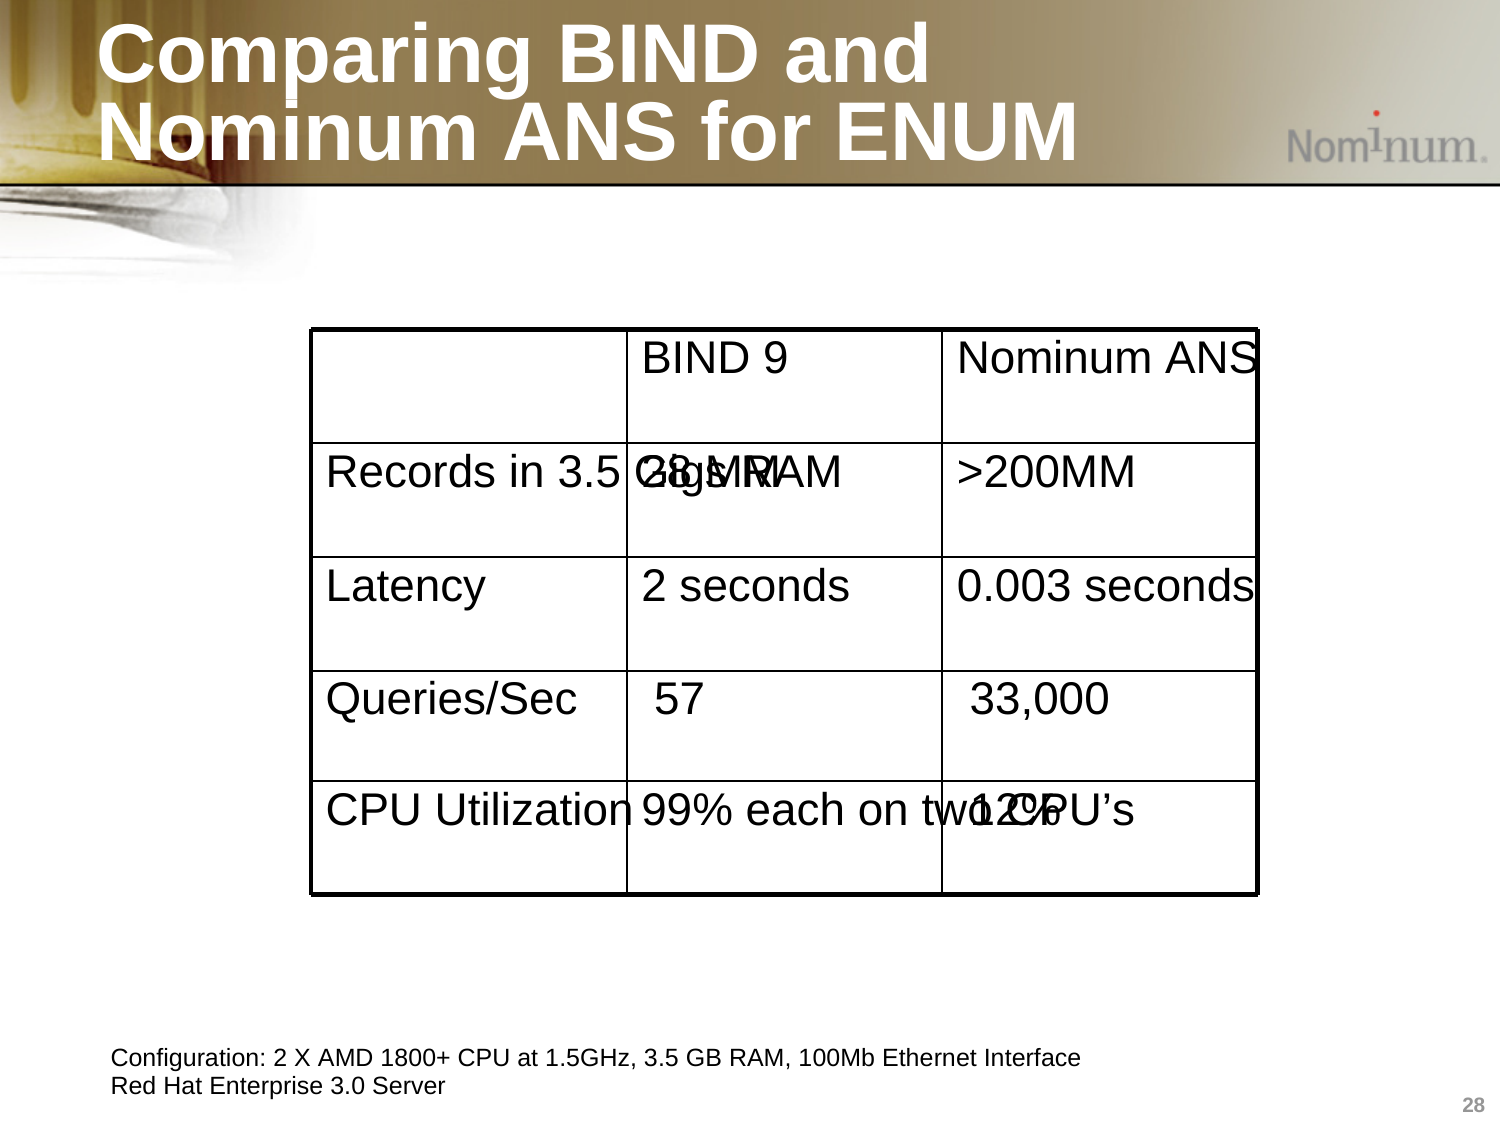

# Comparing BIND and Nominum ANS for ENUM
BIND 9
Nominum ANS
Records in 3.5 Gigs RAM
28 MM
>200MM
Latency
2 seconds
0.003 seconds
Queries/Sec
 57
 33,000
CPU Utilization
99% each on two CPU’s
 12%
Configuration: 2 X AMD 1800+ CPU at 1.5GHz, 3.5 GB RAM, 100Mb Ethernet Interface
Red Hat Enterprise 3.0 Server